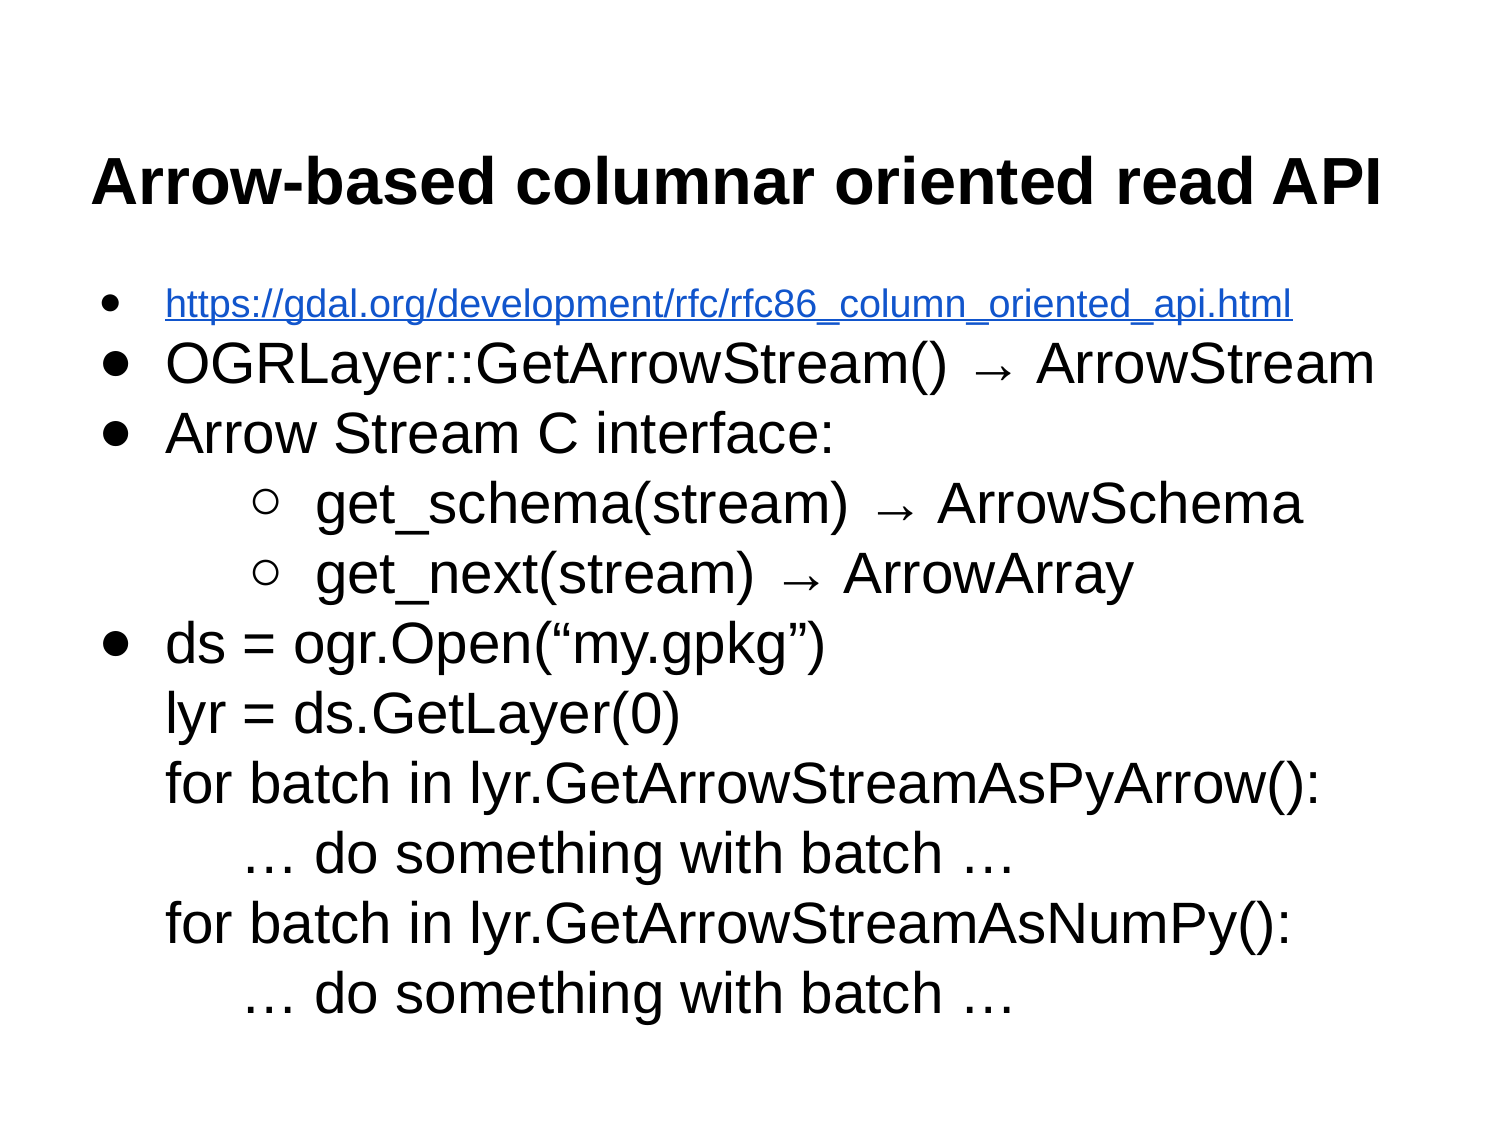

# Arrow-based columnar oriented read API
https://gdal.org/development/rfc/rfc86_column_oriented_api.html
OGRLayer::GetArrowStream() → ArrowStream
Arrow Stream C interface:
get_schema(stream) → ArrowSchema
get_next(stream) → ArrowArray
ds = ogr.Open(“my.gpkg”)
lyr = ds.GetLayer(0)
for batch in lyr.GetArrowStreamAsPyArrow():
	… do something with batch …
for batch in lyr.GetArrowStreamAsNumPy():
	… do something with batch …